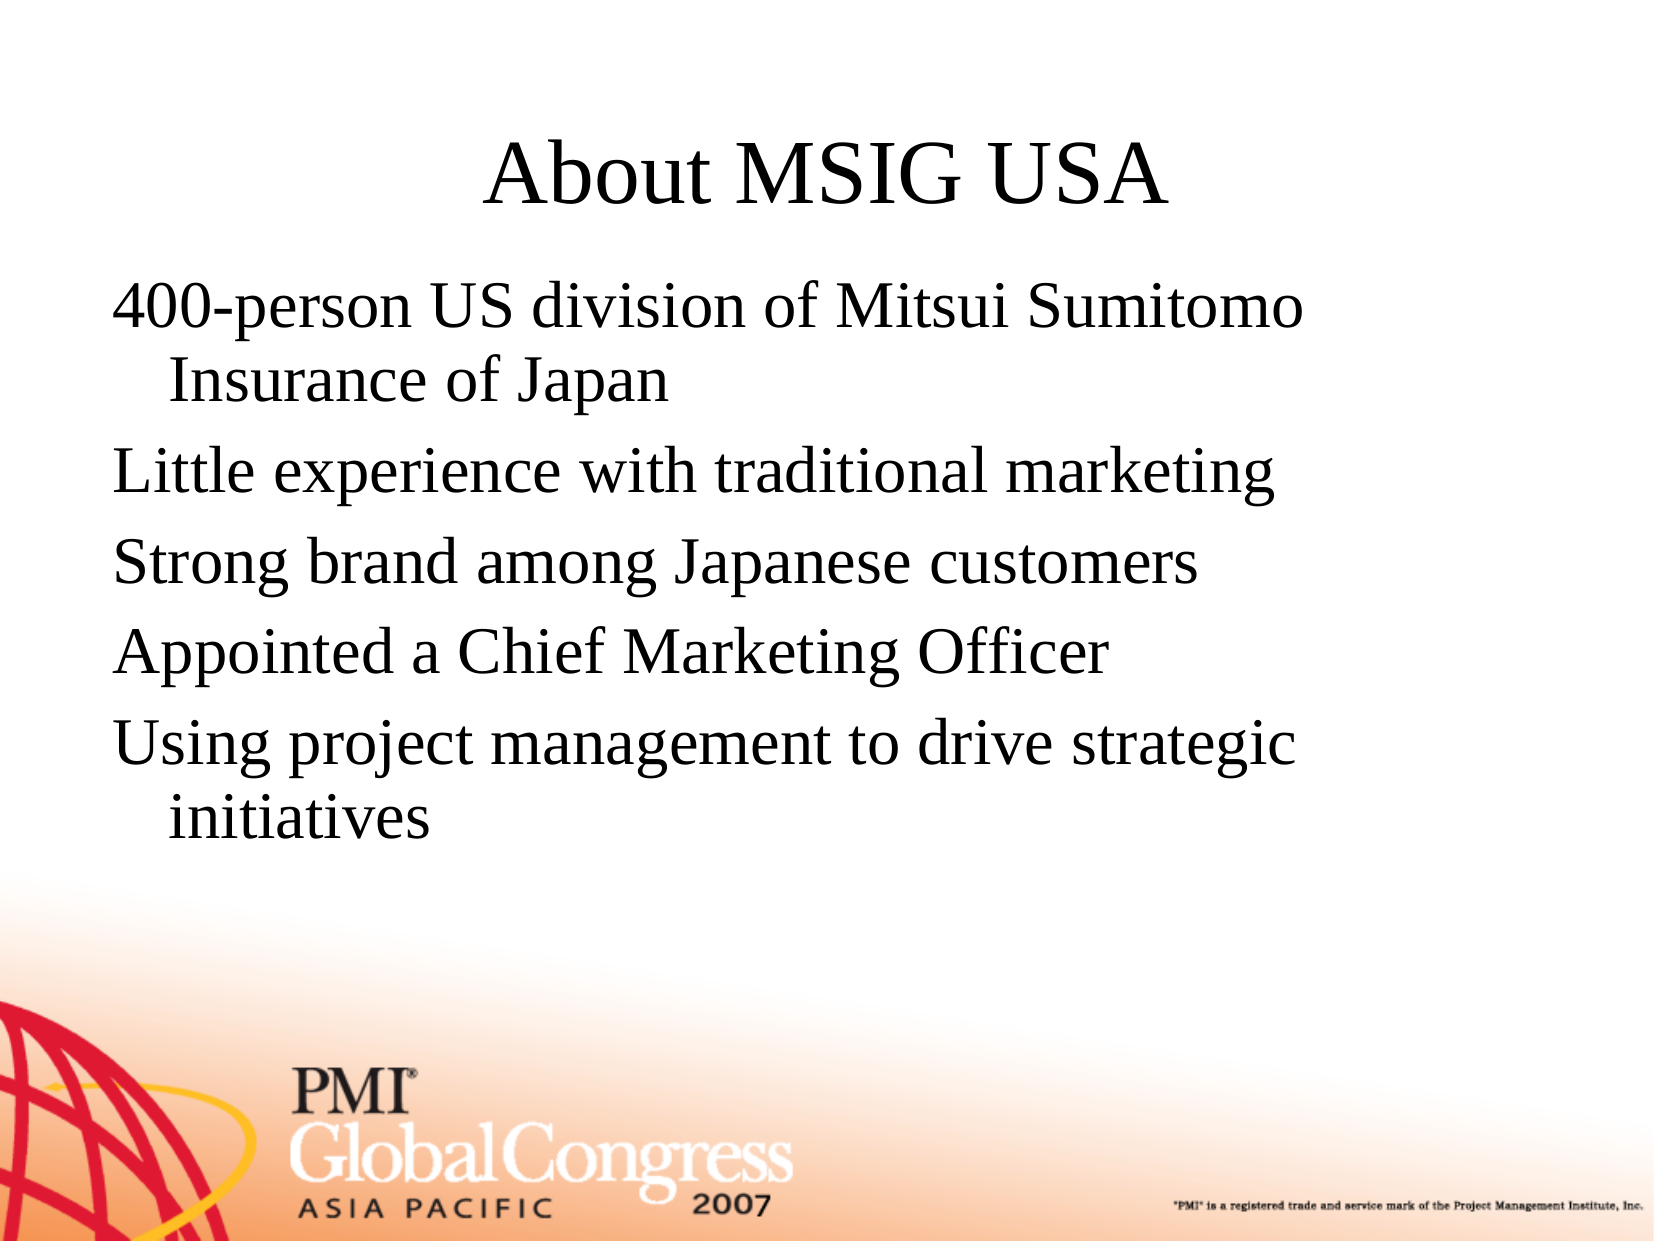

# About MSIG USA
400-person US division of Mitsui Sumitomo Insurance of Japan
Little experience with traditional marketing
Strong brand among Japanese customers
Appointed a Chief Marketing Officer
Using project management to drive strategic initiatives